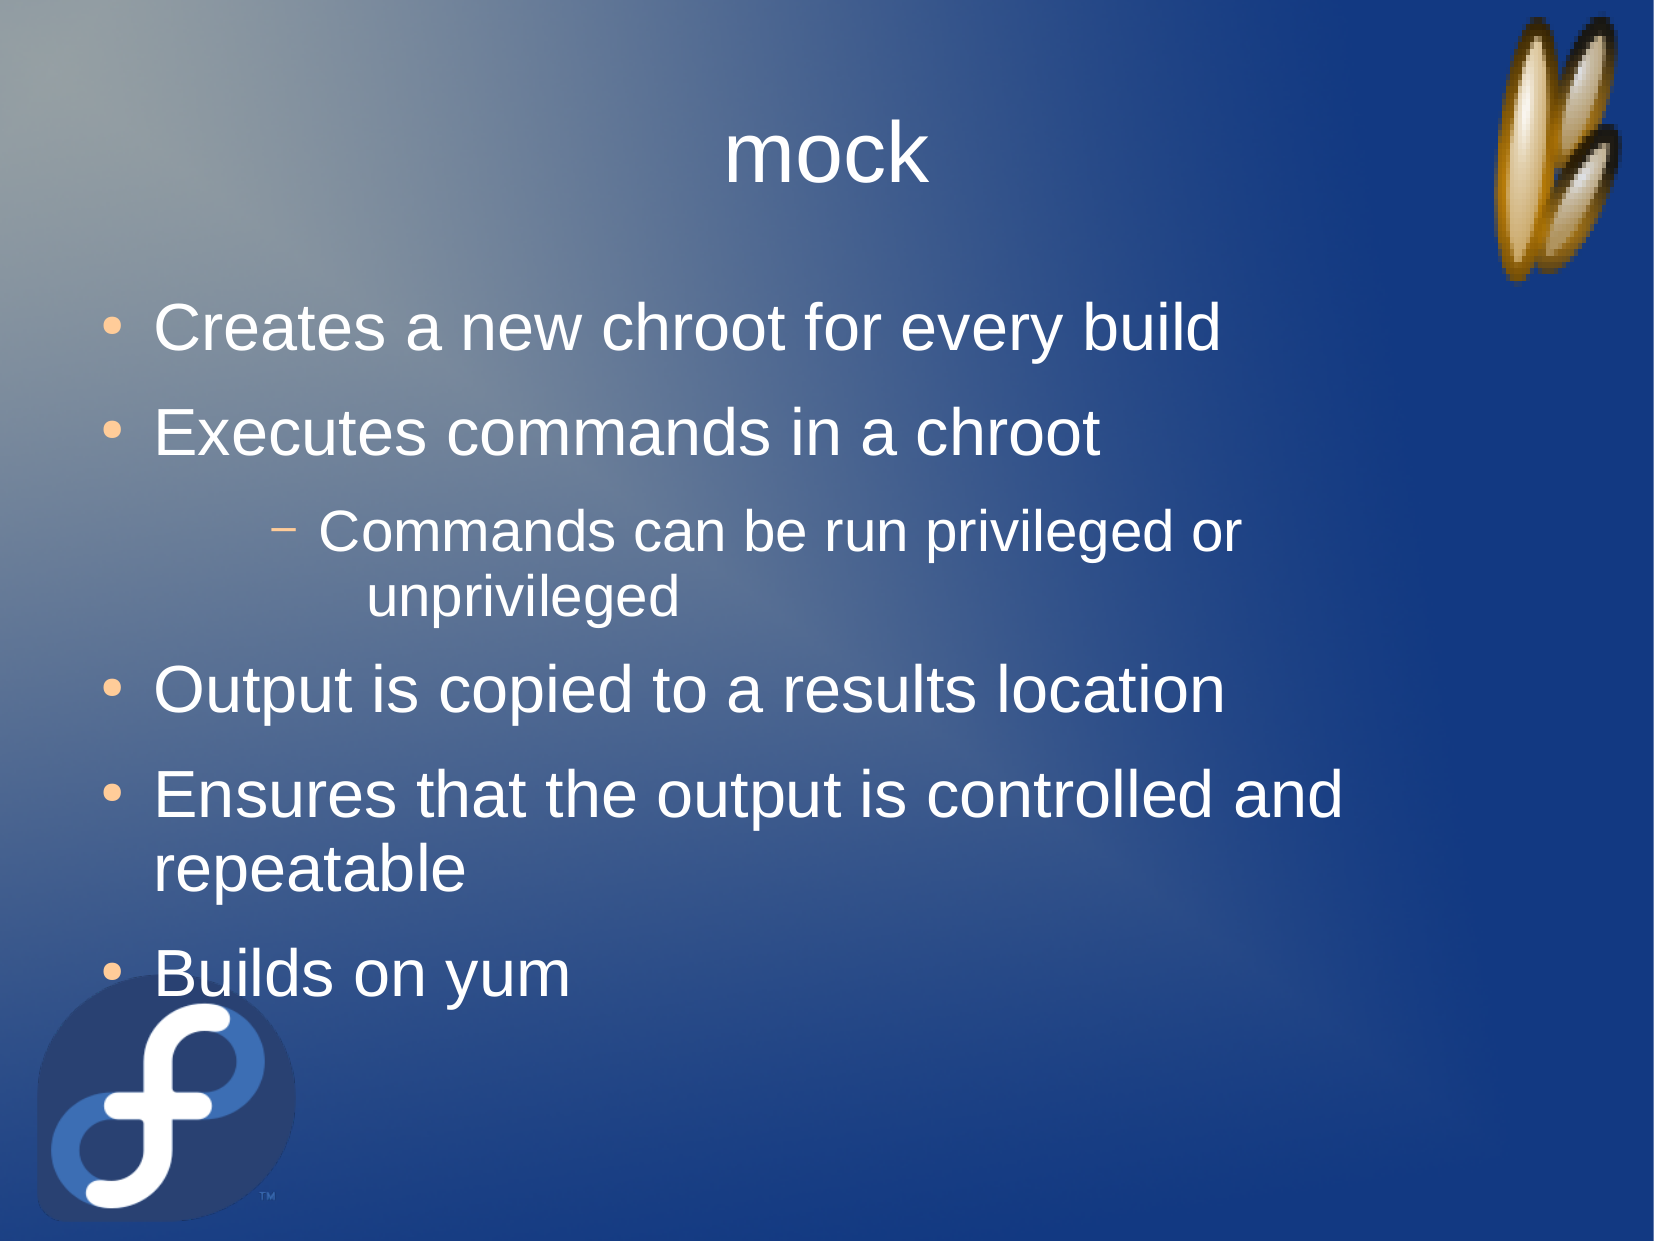

# mock
Creates a new chroot for every build
Executes commands in a chroot
Commands can be run privileged or unprivileged
Output is copied to a results location
Ensures that the output is controlled and repeatable
Builds on yum